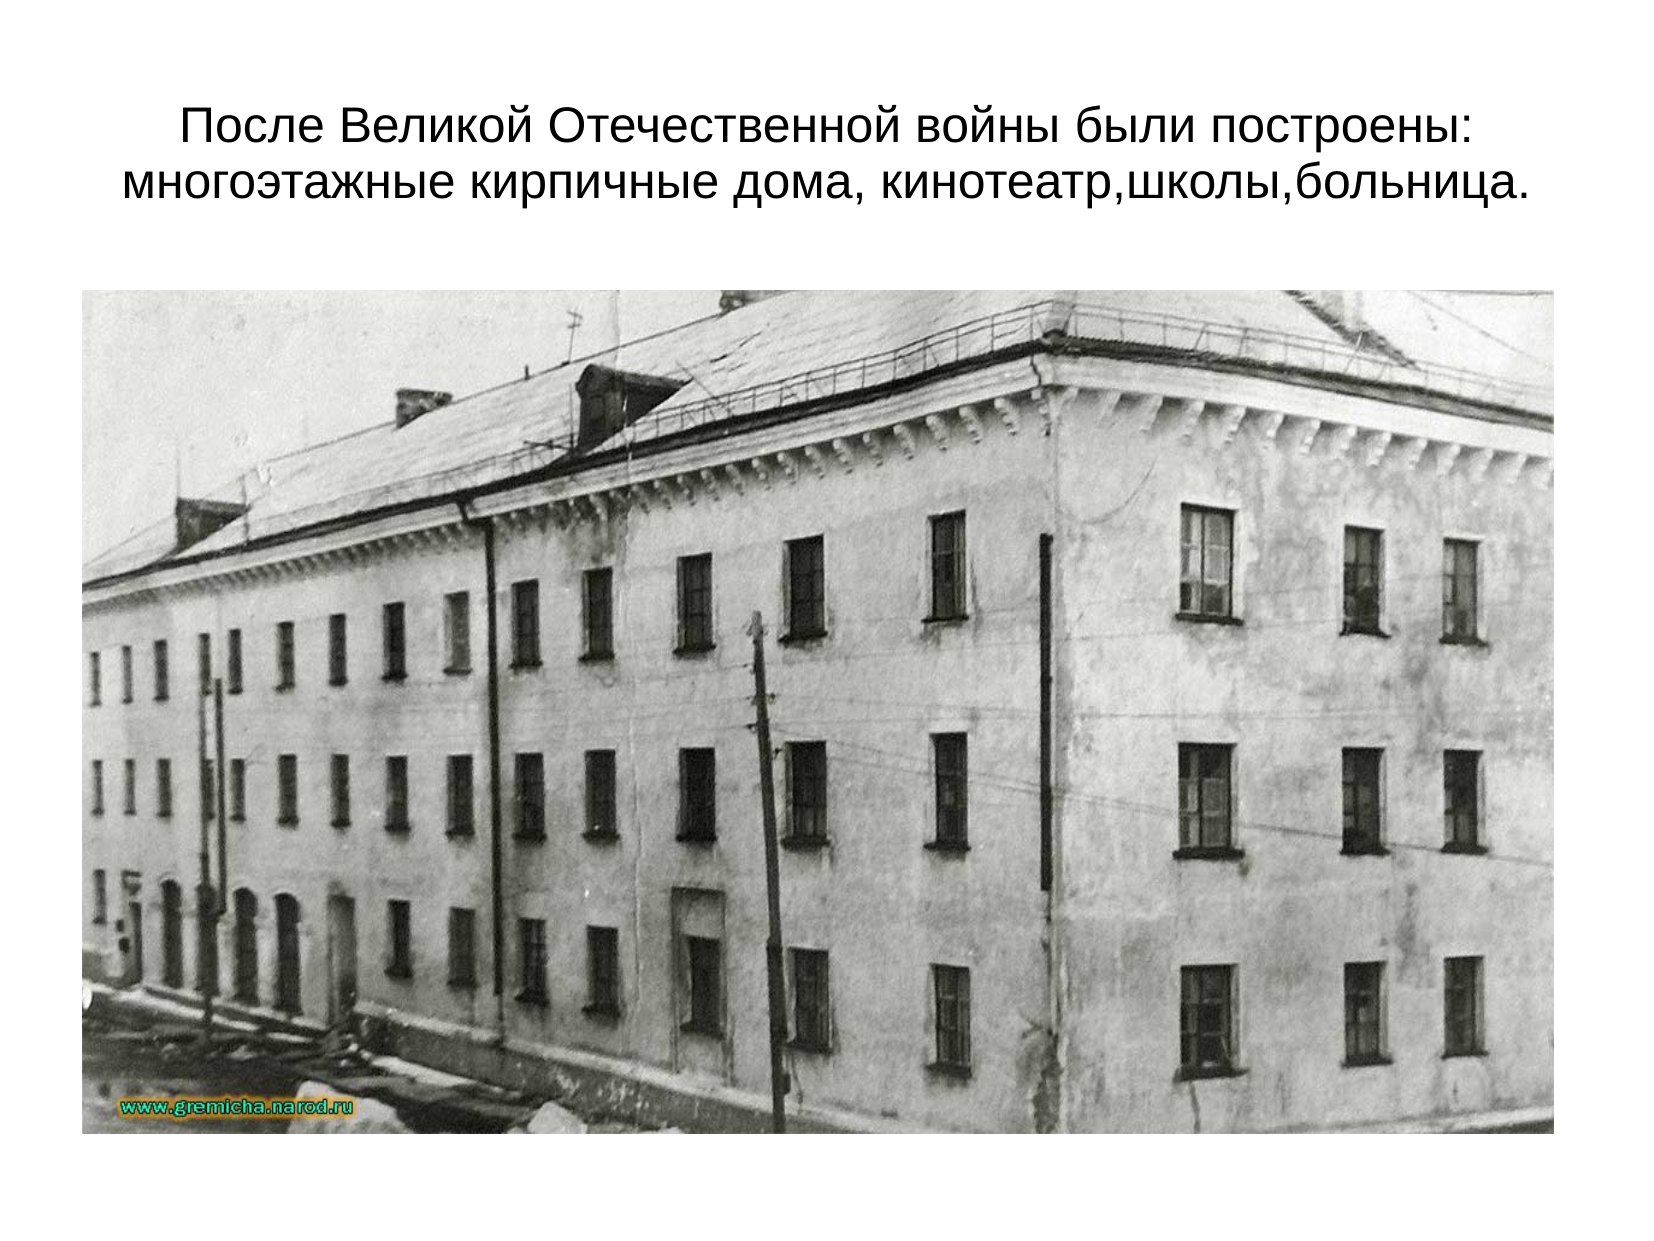

# После Великой Отечественной войны были построены: многоэтажные кирпичные дома, кинотеатр,школы,больница.